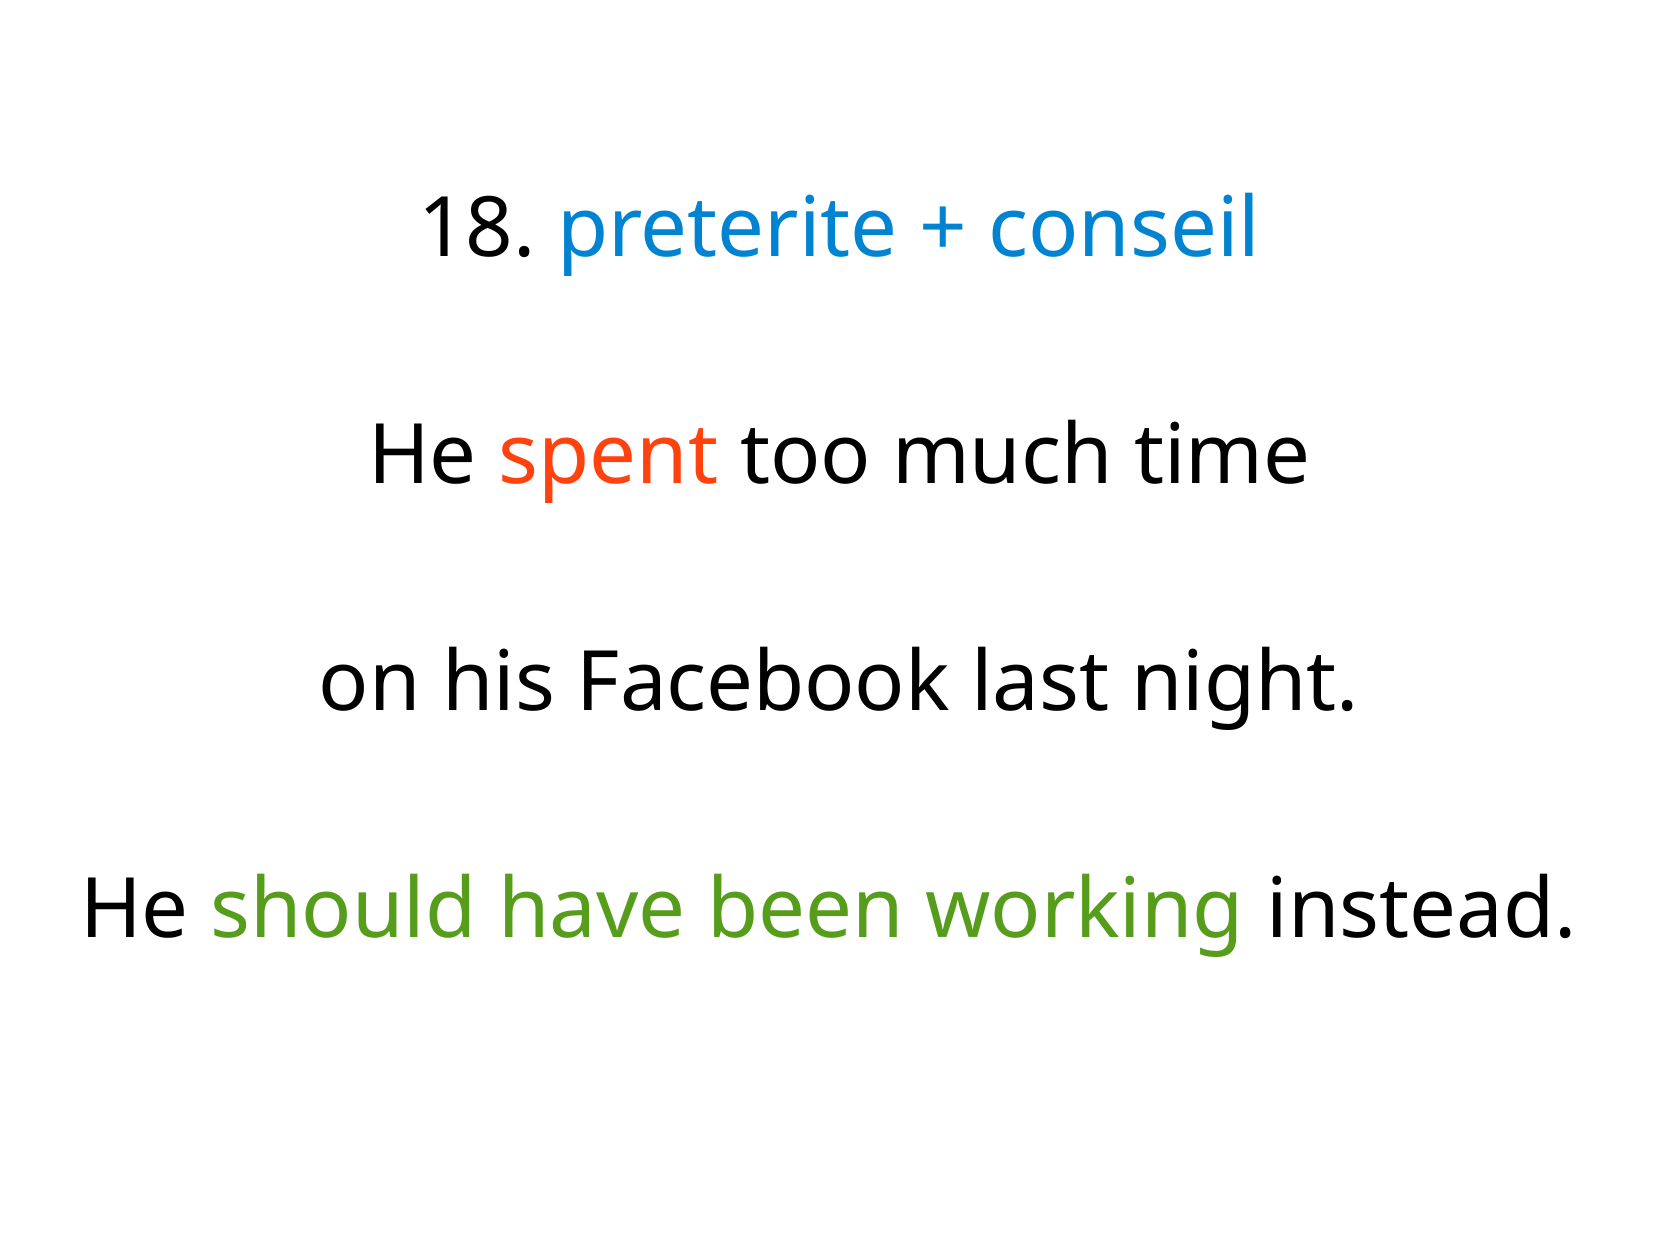

18. preterite + conseil
He spent too much time
on his Facebook last night.
He should have been working instead.